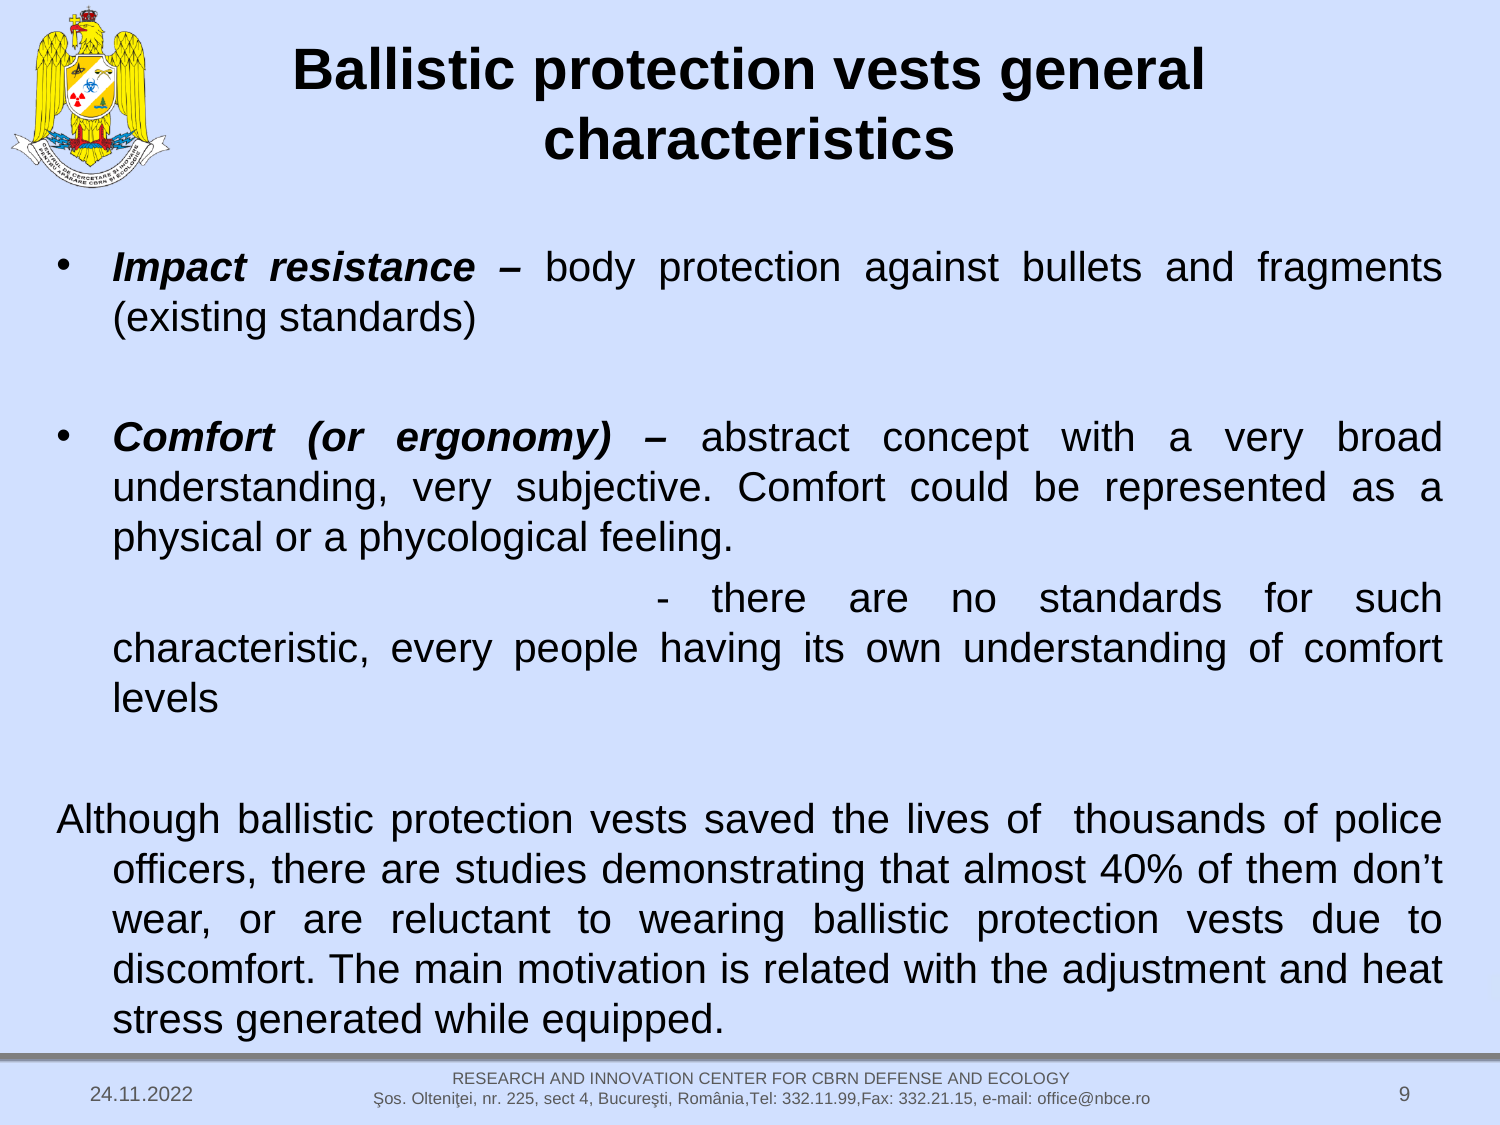

# Ballistic protection vests general characteristics
Impact resistance – body protection against bullets and fragments (existing standards)
Comfort (or ergonomy) – abstract concept with a very broad understanding, very subjective. Comfort could be represented as a physical or a phycological feeling.
					- there are no standards for such characteristic, every people having its own understanding of comfort levels
Although ballistic protection vests saved the lives of thousands of police officers, there are studies demonstrating that almost 40% of them don’t wear, or are reluctant to wearing ballistic protection vests due to discomfort. The main motivation is related with the adjustment and heat stress generated while equipped.
RESEARCH AND INNOVATION CENTER FOR CBRN DEFENSE AND ECOLOGY
Şos. Olteniţei, nr. 225, sect 4, Bucureşti, România,Tel: 332.11.99,Fax: 332.21.15, e-mail: office@nbce.ro
24.11.2022